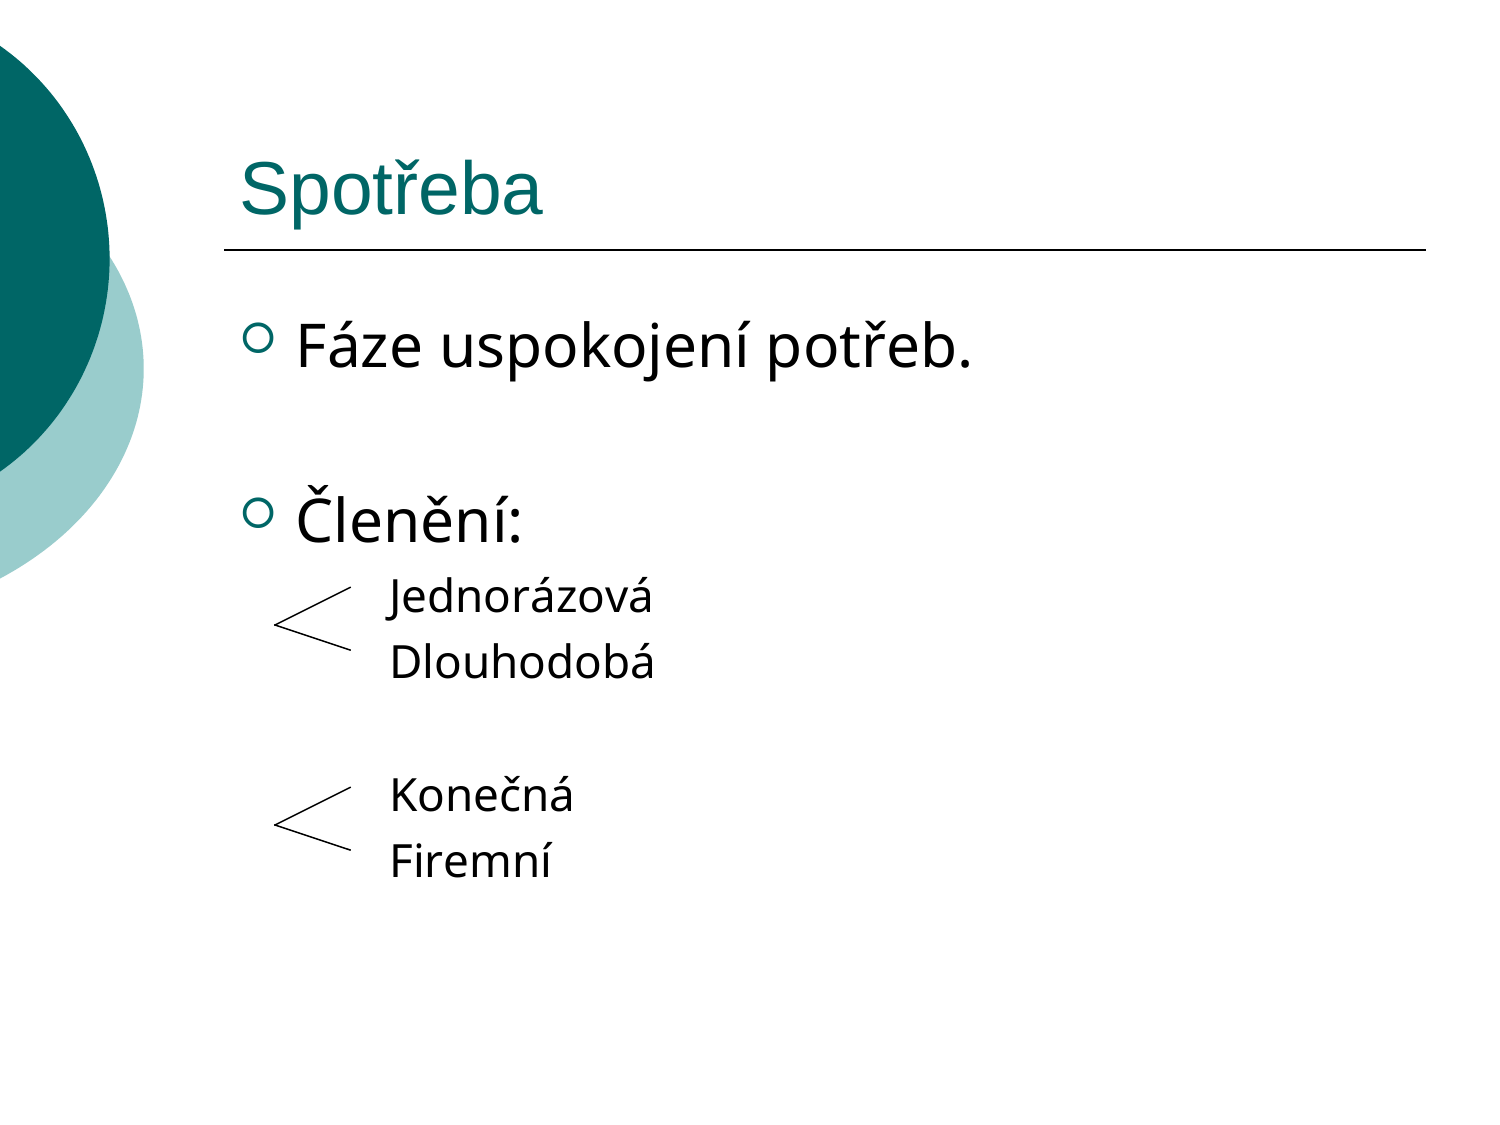

# Spotřeba
Fáze uspokojení potřeb.
Členění:
Jednorázová
Dlouhodobá
Konečná
Firemní